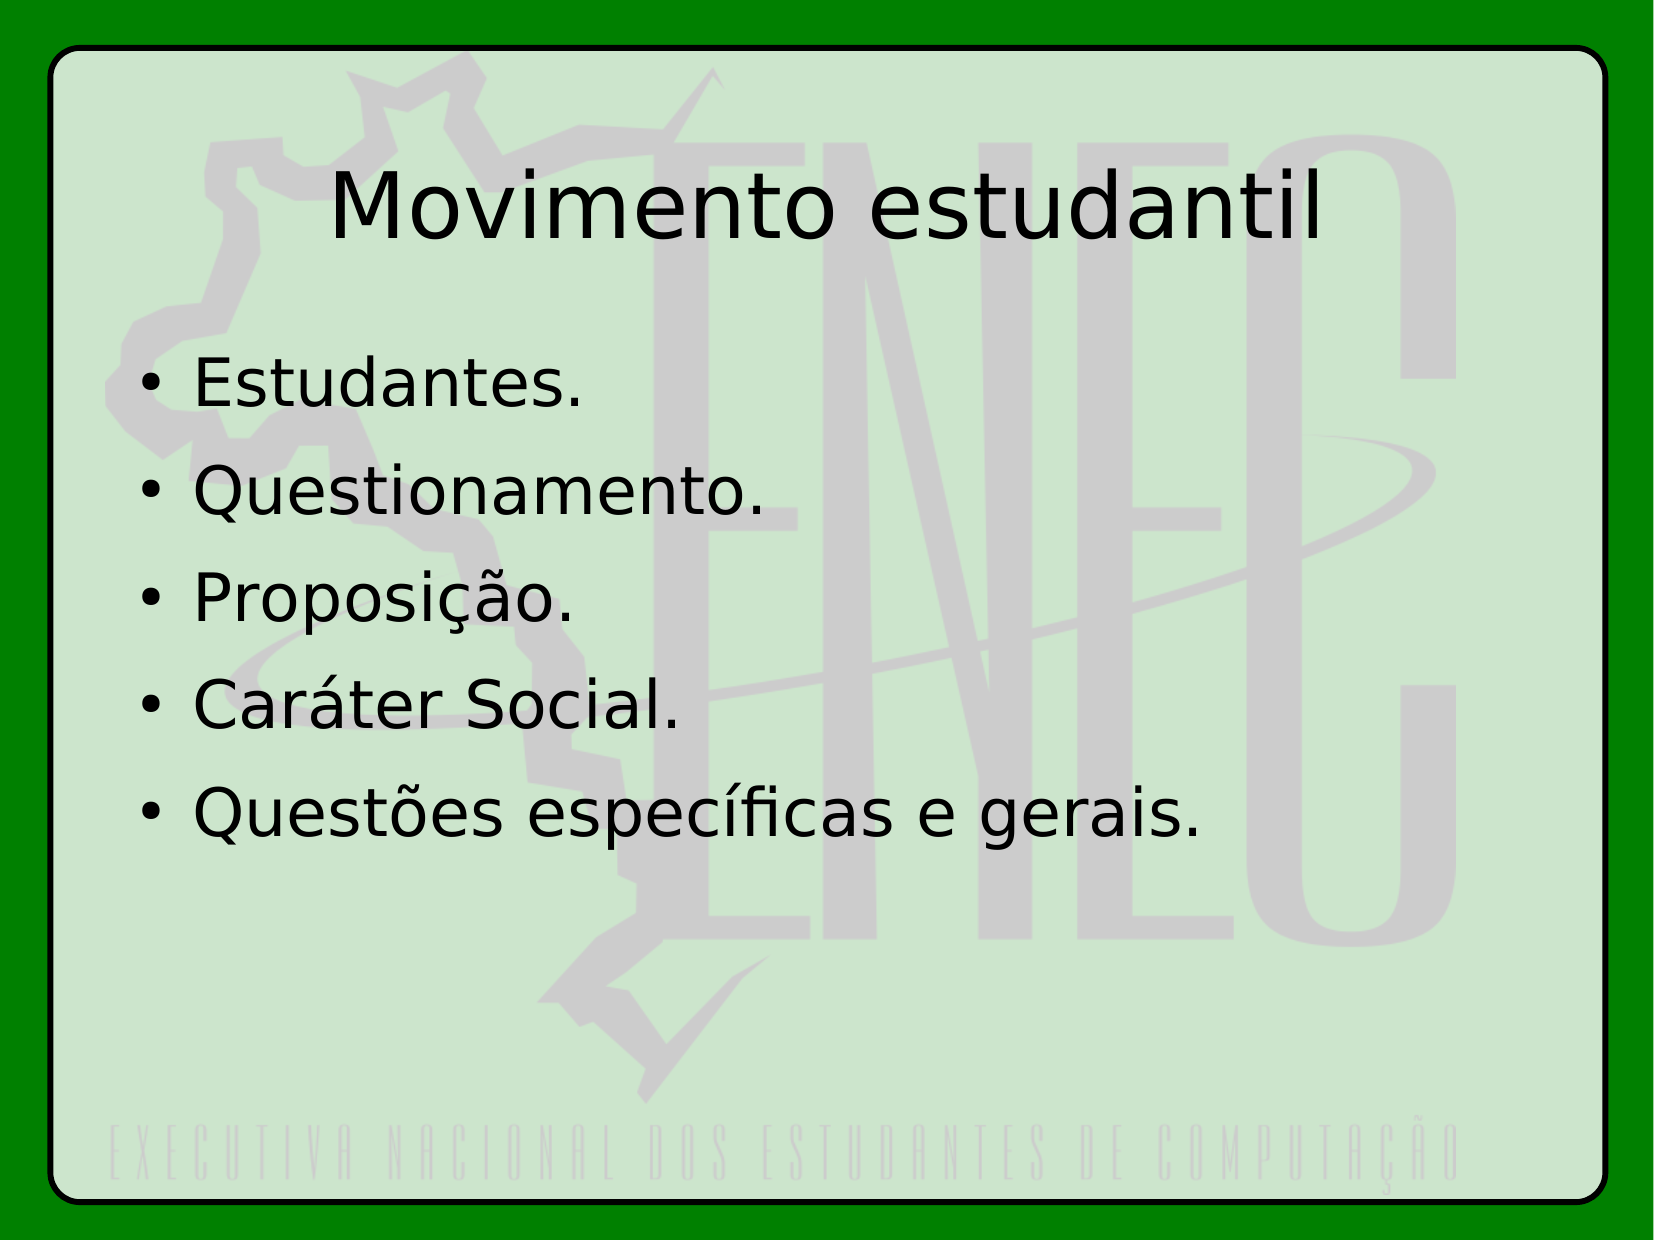

# Movimento estudantil
Estudantes.
Questionamento.
Proposição.
Caráter Social.
Questões específicas e gerais.